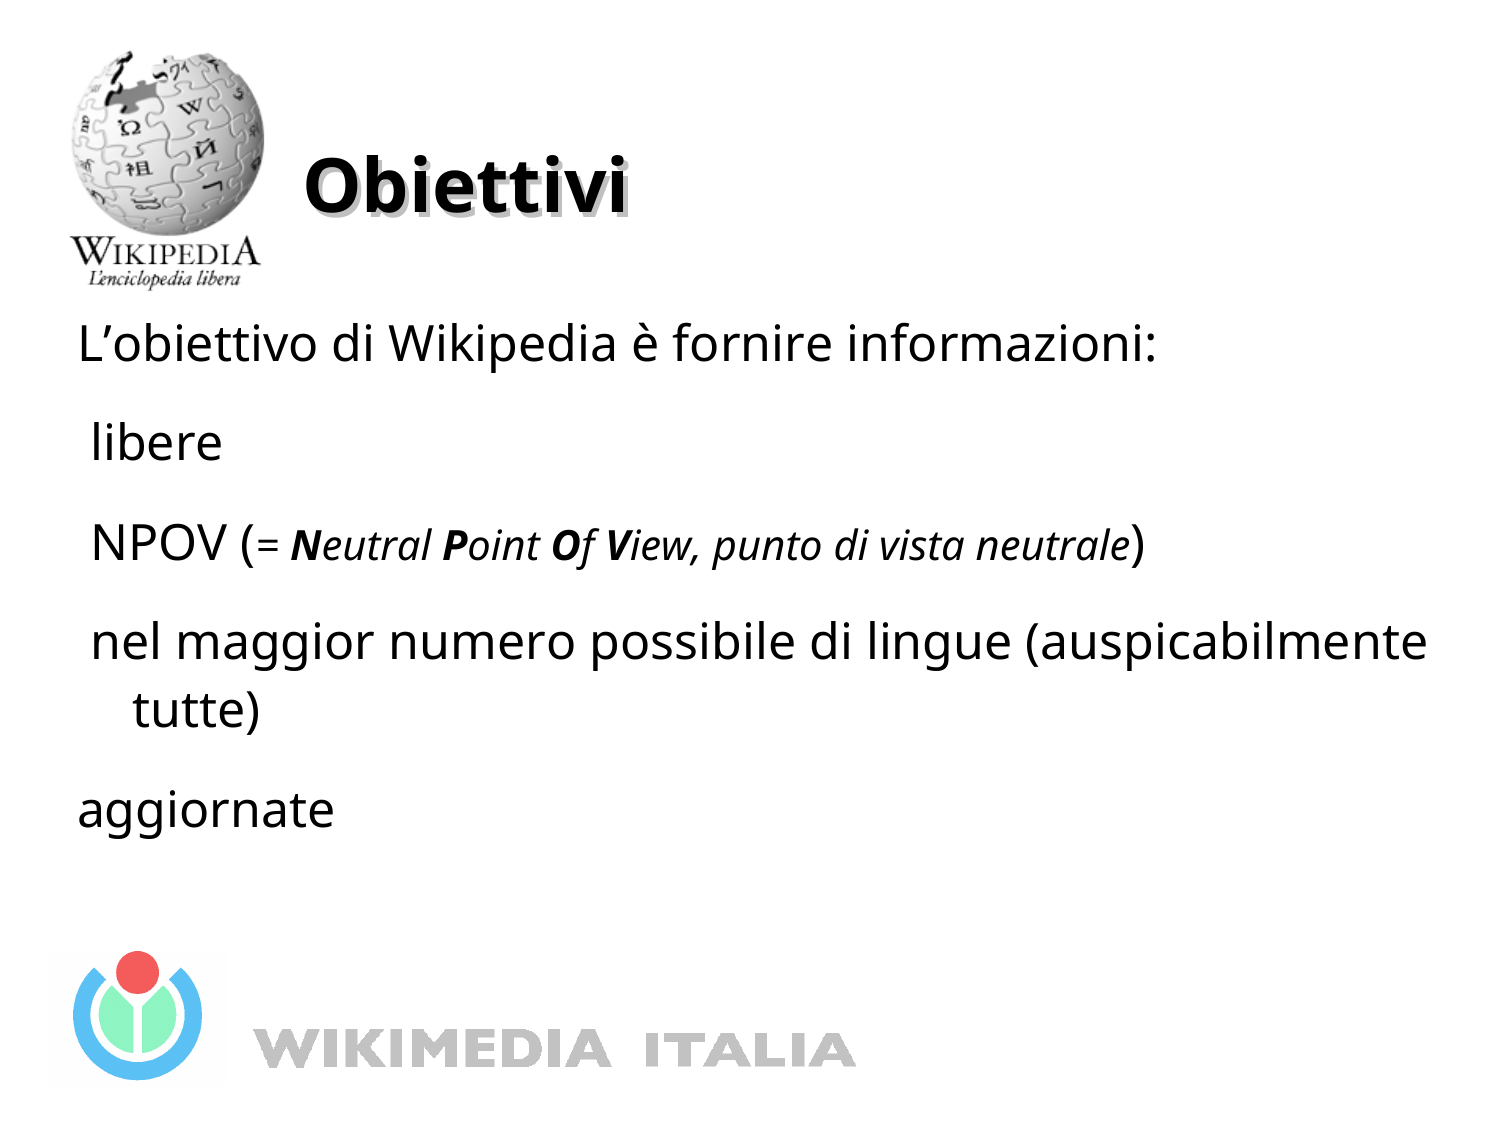

Obiettivi
L’obiettivo di Wikipedia è fornire informazioni:
 libere
 NPOV (= Neutral Point Of View, punto di vista neutrale)
 nel maggior numero possibile di lingue (auspicabilmente tutte)
aggiornate